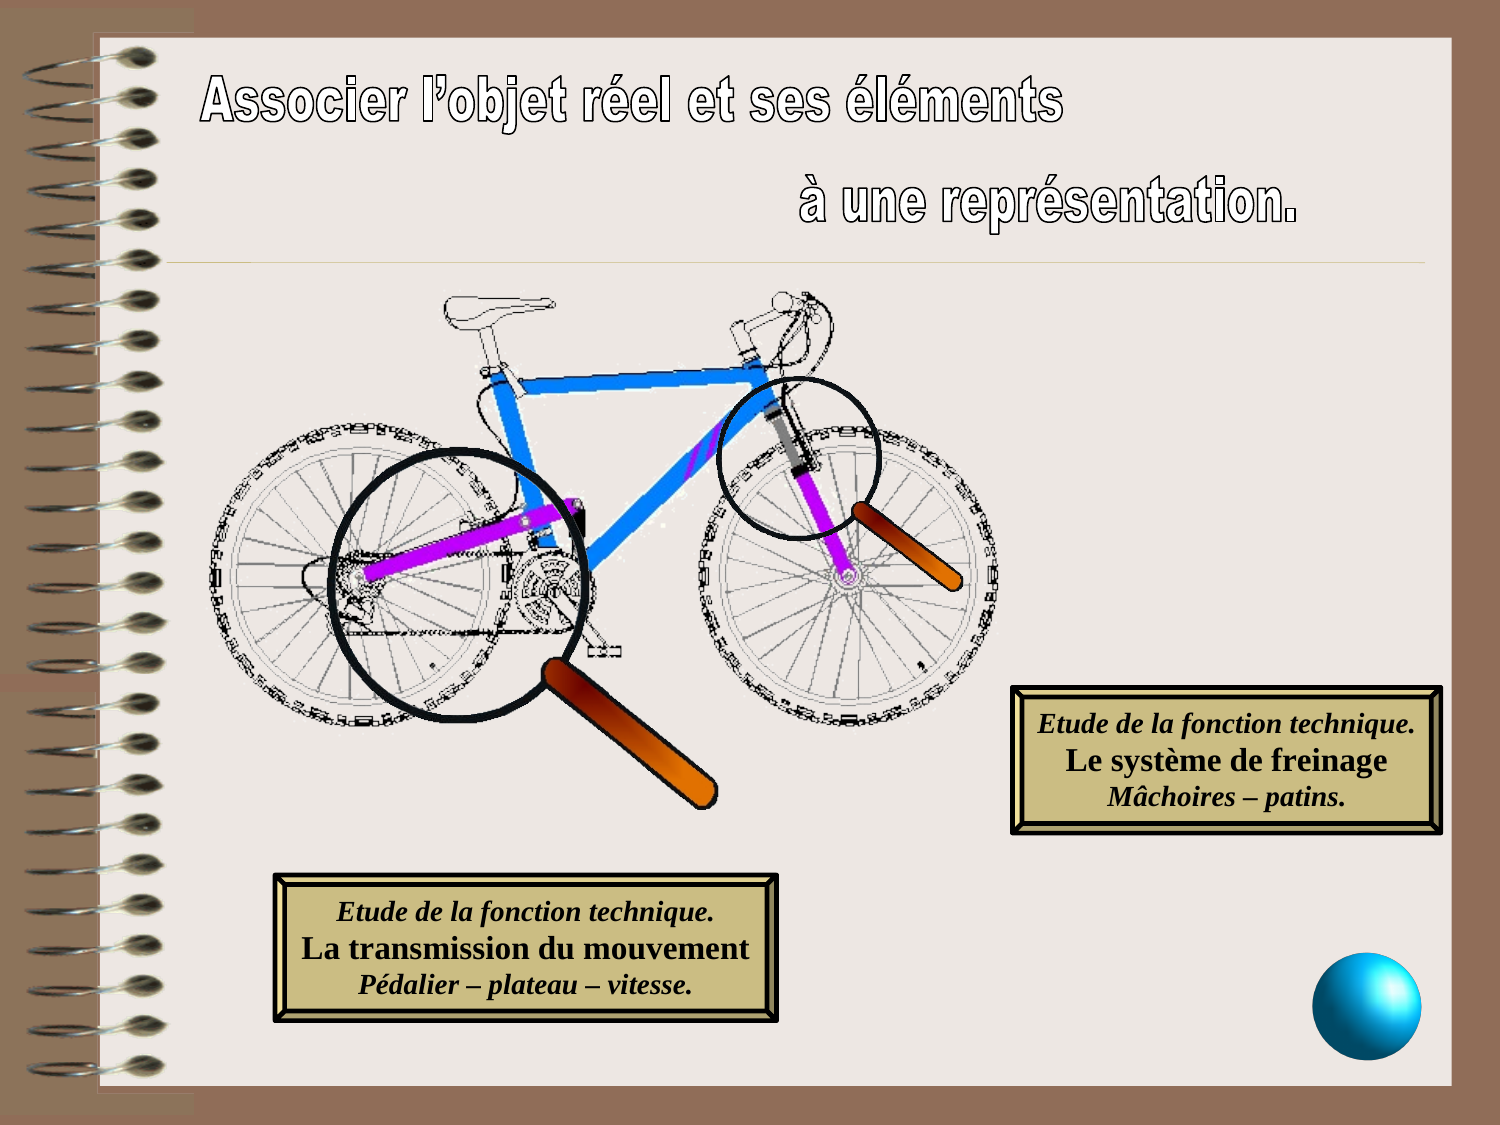

Etude de la fonction technique.
Le système de freinage
Mâchoires – patins.
Etude de la fonction technique.
La transmission du mouvement
Pédalier – plateau – vitesse.